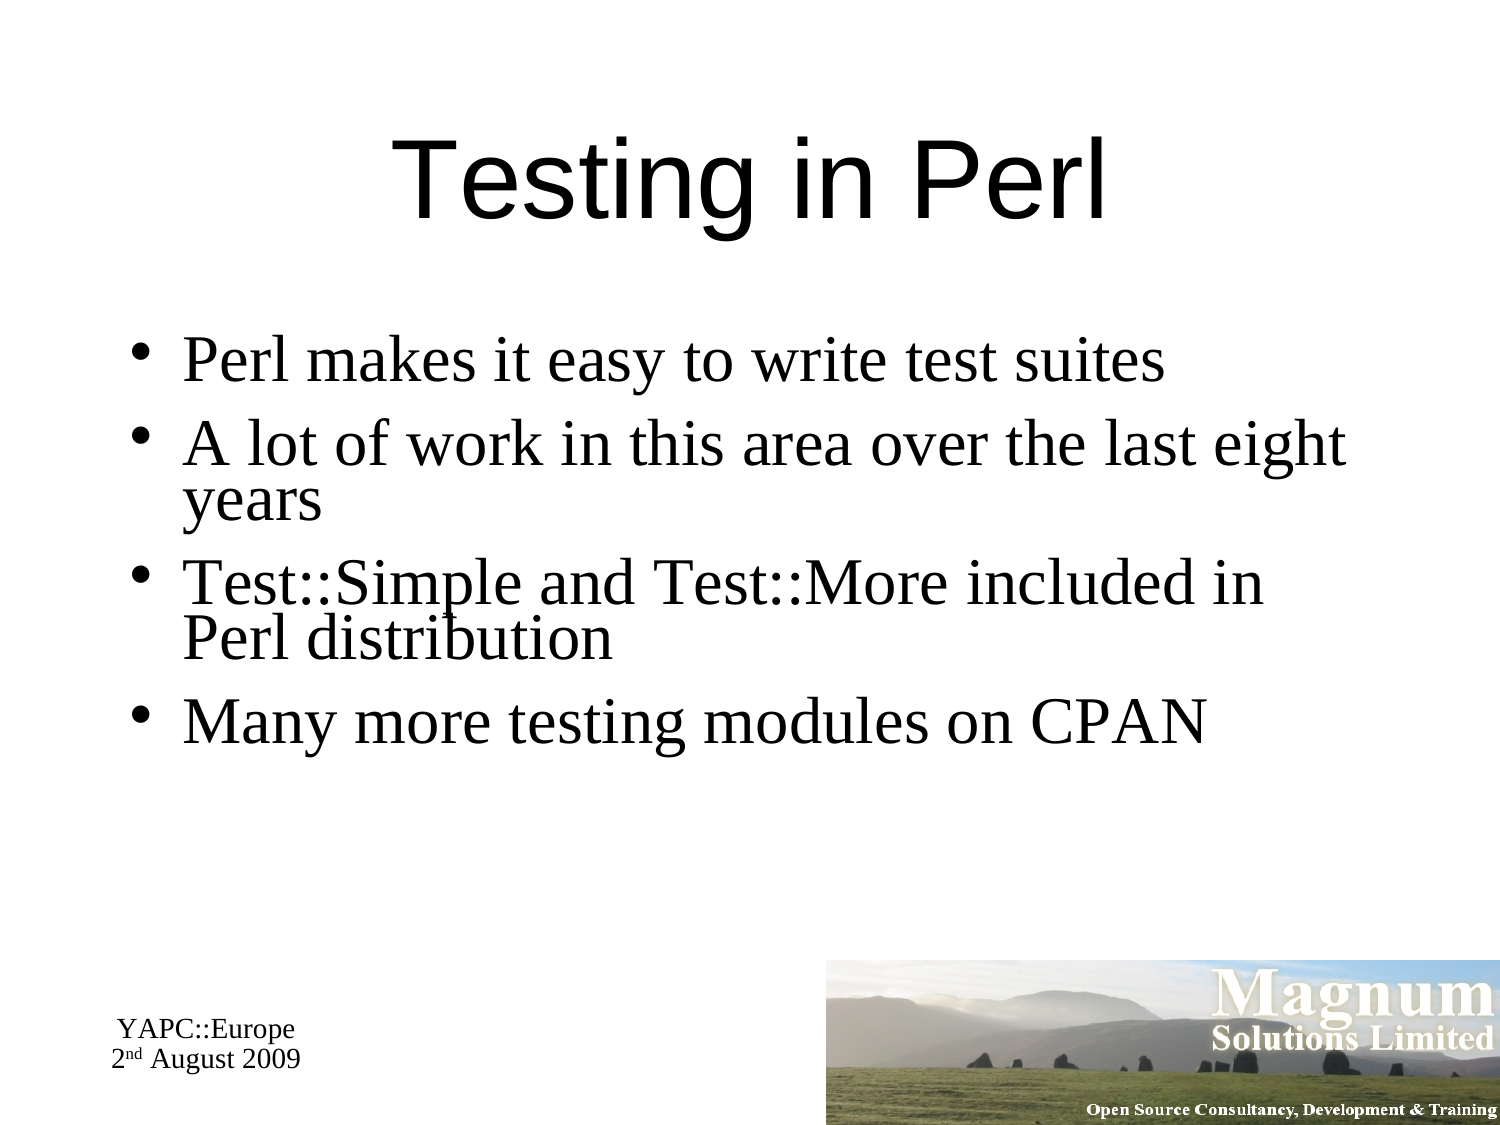

# Testing in Perl
Perl makes it easy to write test suites
A lot of work in this area over the last eight years
Test::Simple and Test::More included in Perl distribution
Many more testing modules on CPAN
81